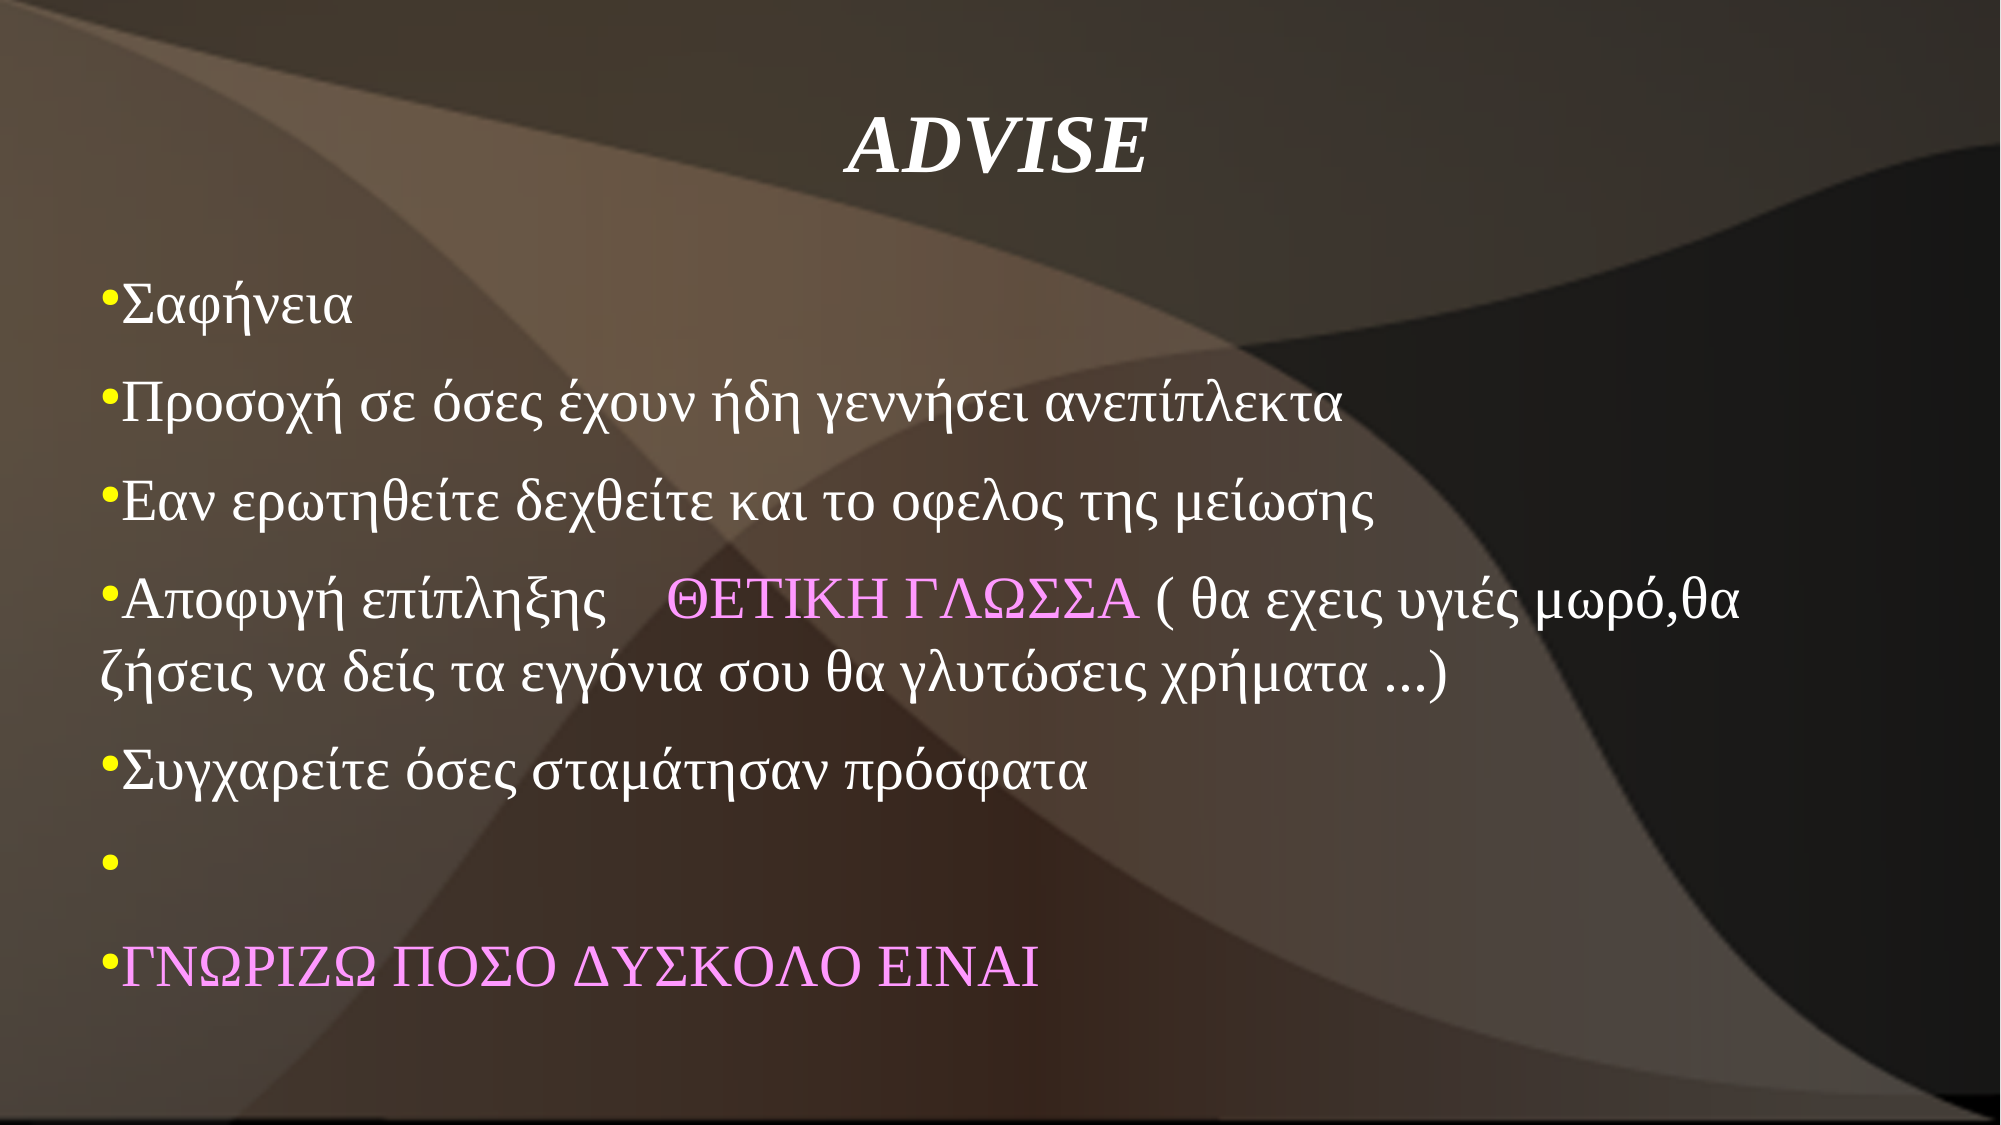

# ADVISE
Σαφήνεια
Προσοχή σε όσες έχουν ήδη γεννήσει ανεπίπλεκτα
Εαν ερωτηθείτε δεχθείτε και το οφελος της μείωσης
Αποφυγή επίπληξης ΘΕΤΙΚΗ ΓΛΩΣΣΑ ( θα εχεις υγιές μωρό,θα ζήσεις να δείς τα εγγόνια σου θα γλυτώσεις χρήματα ...)
Συγχαρείτε όσες σταμάτησαν πρόσφατα
ΓΝΩΡΙΖΩ ΠΟΣΟ ΔΥΣΚΟΛΟ ΕΙΝΑΙ